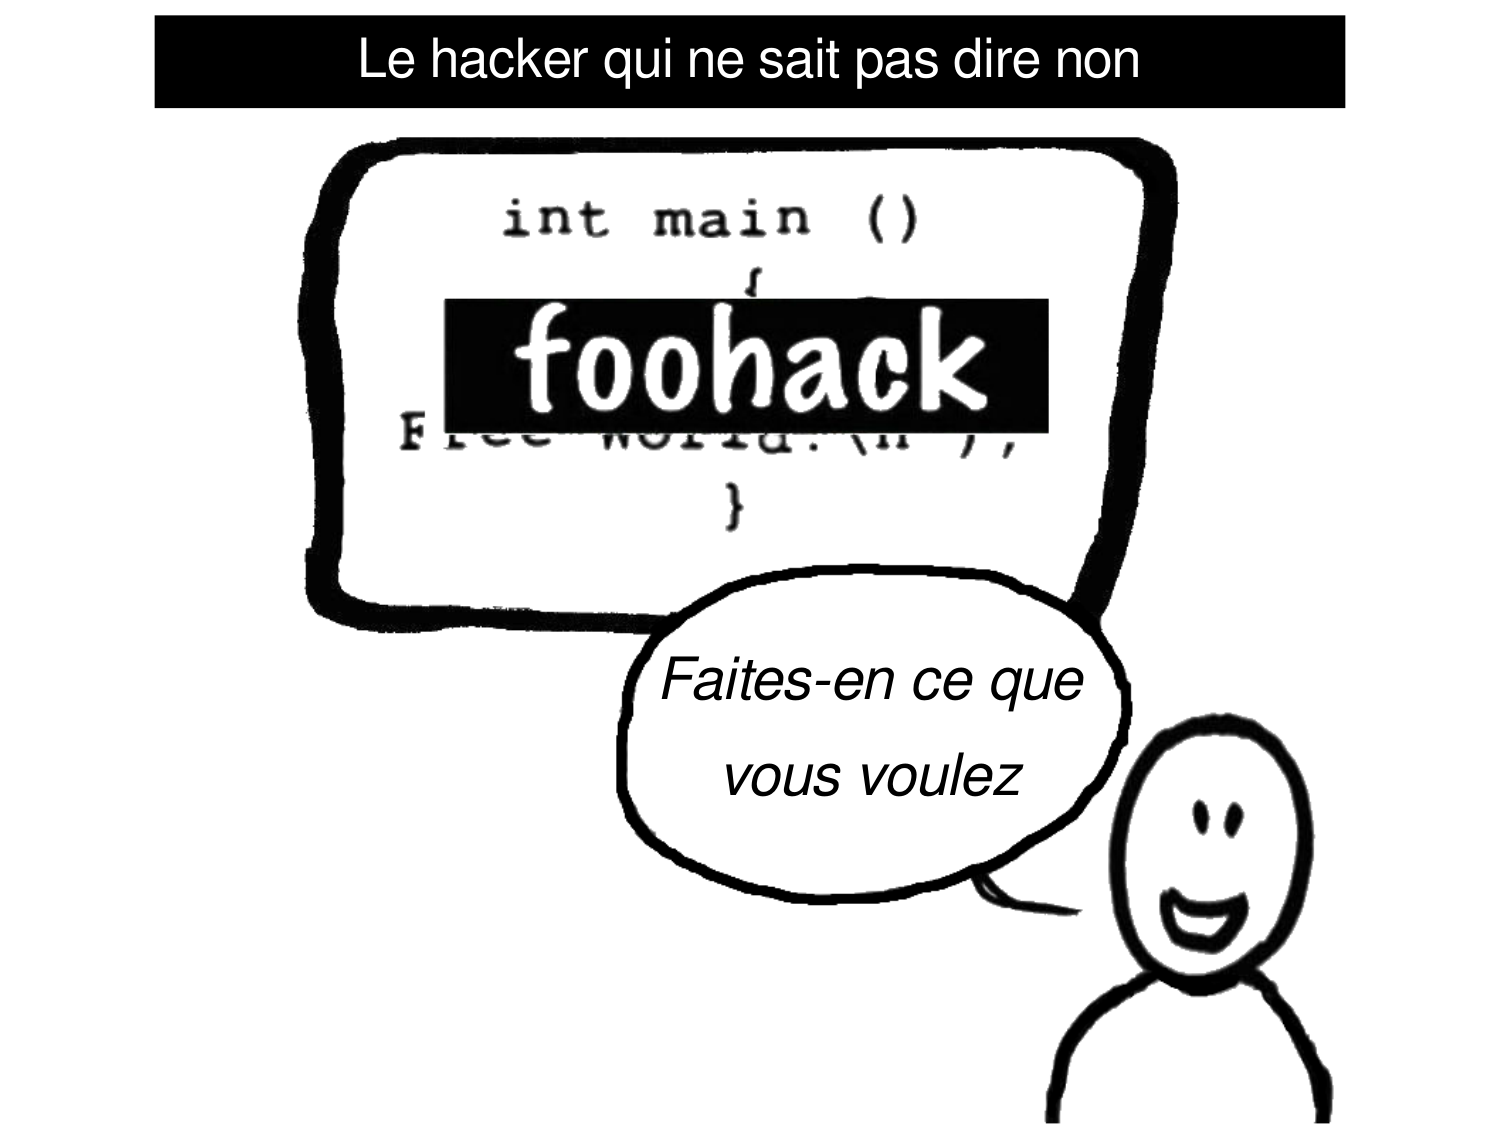

Le hacker qui ne sait pas dire non
Faites-en ce que
vous voulez